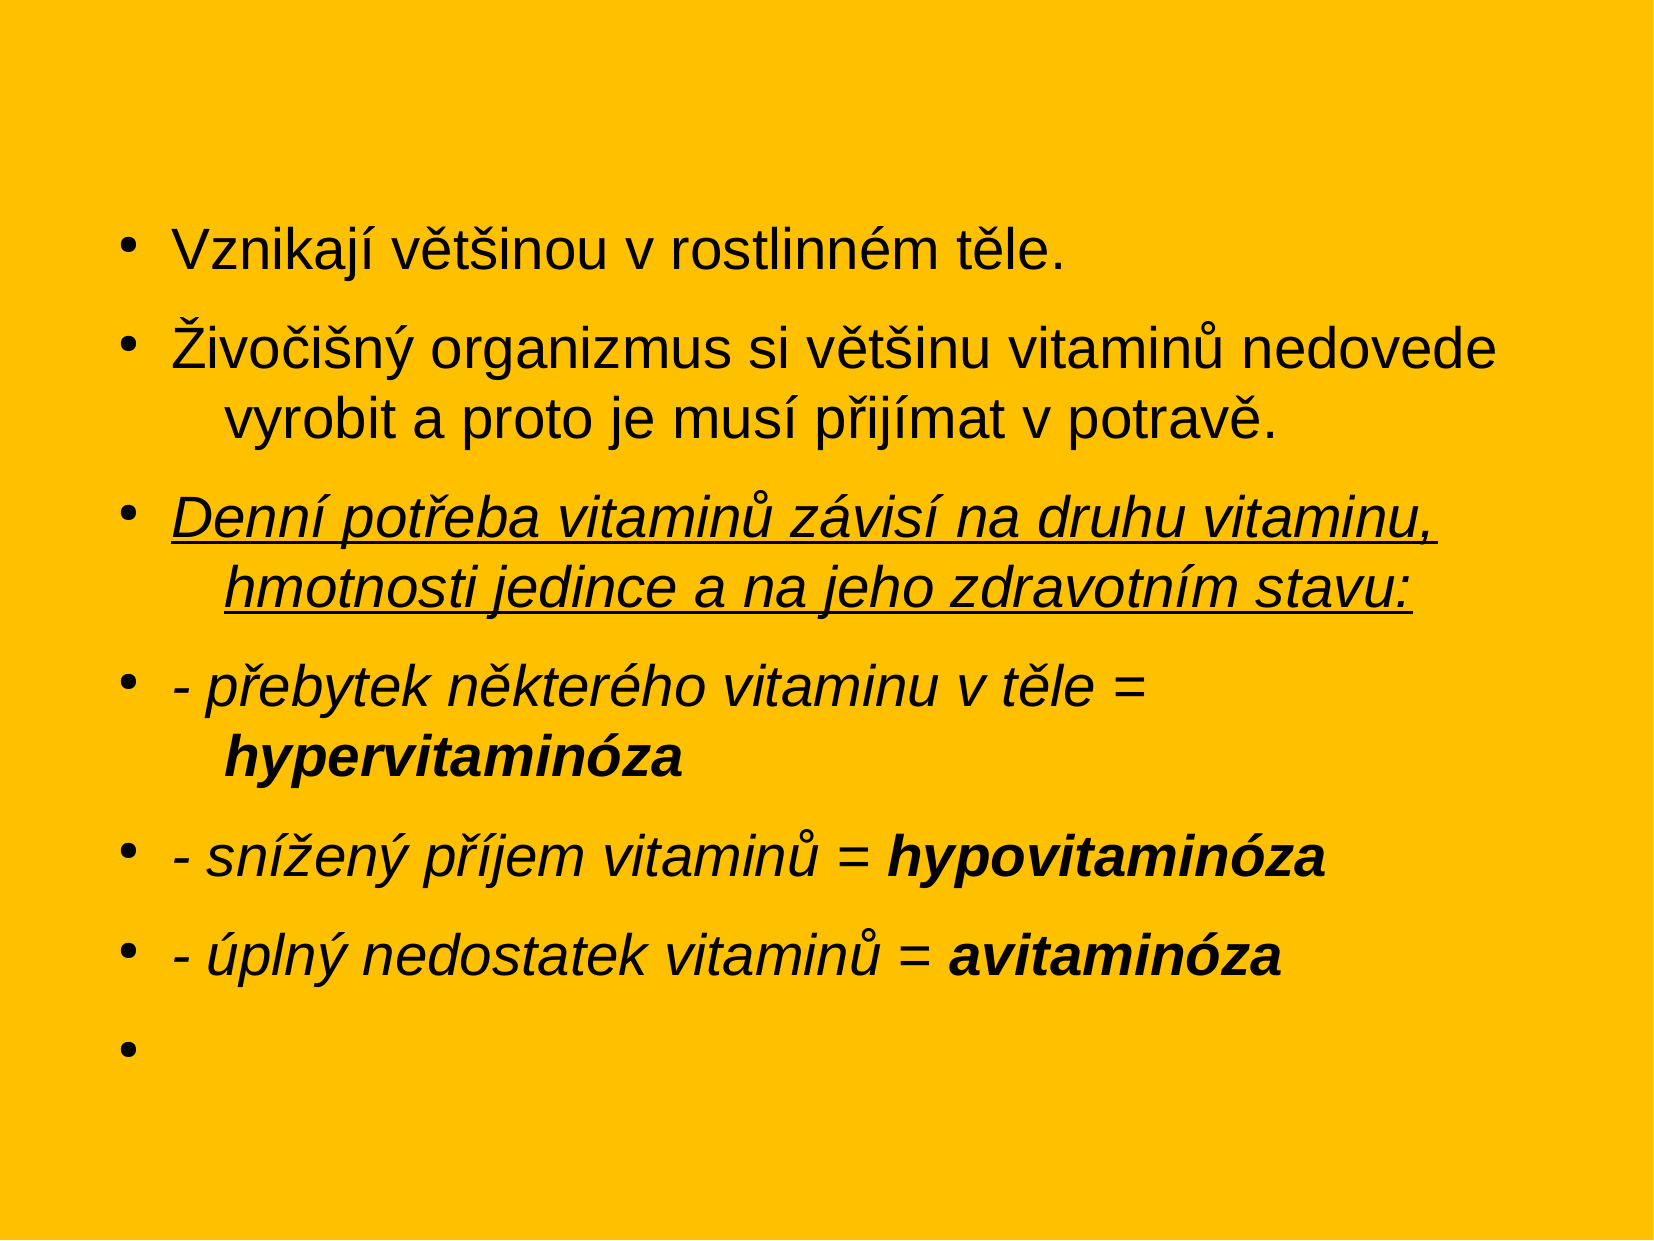

# Vznikají většinou v rostlinném těle.
Živočišný organizmus si většinu vitaminů nedovede vyrobit a proto je musí přijímat v potravě.
Denní potřeba vitaminů závisí na druhu vitaminu, hmotnosti jedince a na jeho zdravotním stavu:
- přebytek některého vitaminu v těle = hypervitaminóza
- snížený příjem vitaminů = hypovitaminóza
- úplný nedostatek vitaminů = avitaminóza